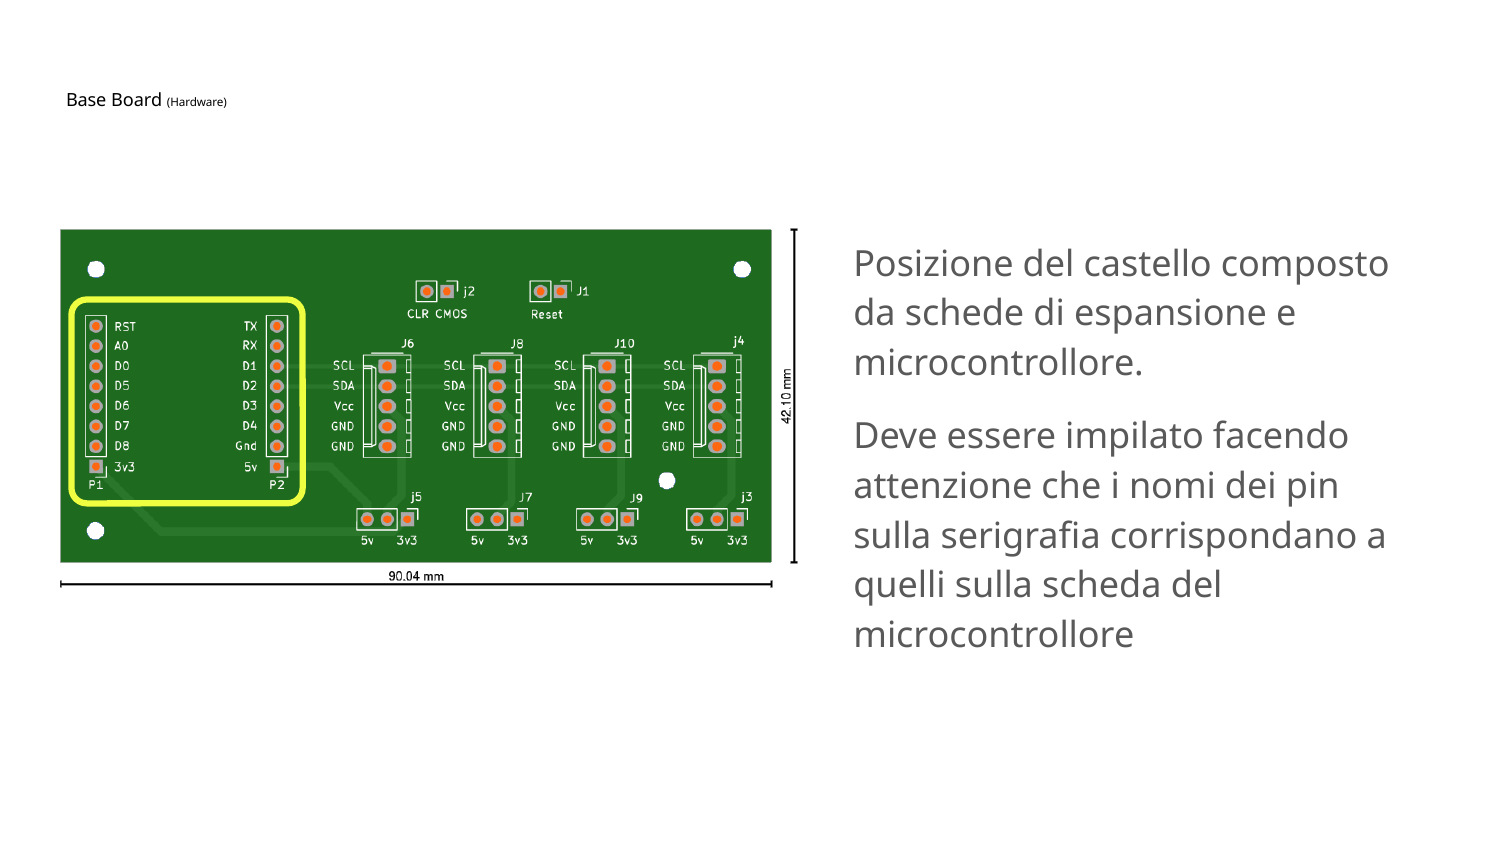

Base Board (Hardware)
# Posizione del castello composto da schede di espansione e microcontrollore.
Deve essere impilato facendo attenzione che i nomi dei pin sulla serigrafia corrispondano a quelli sulla scheda del microcontrollore